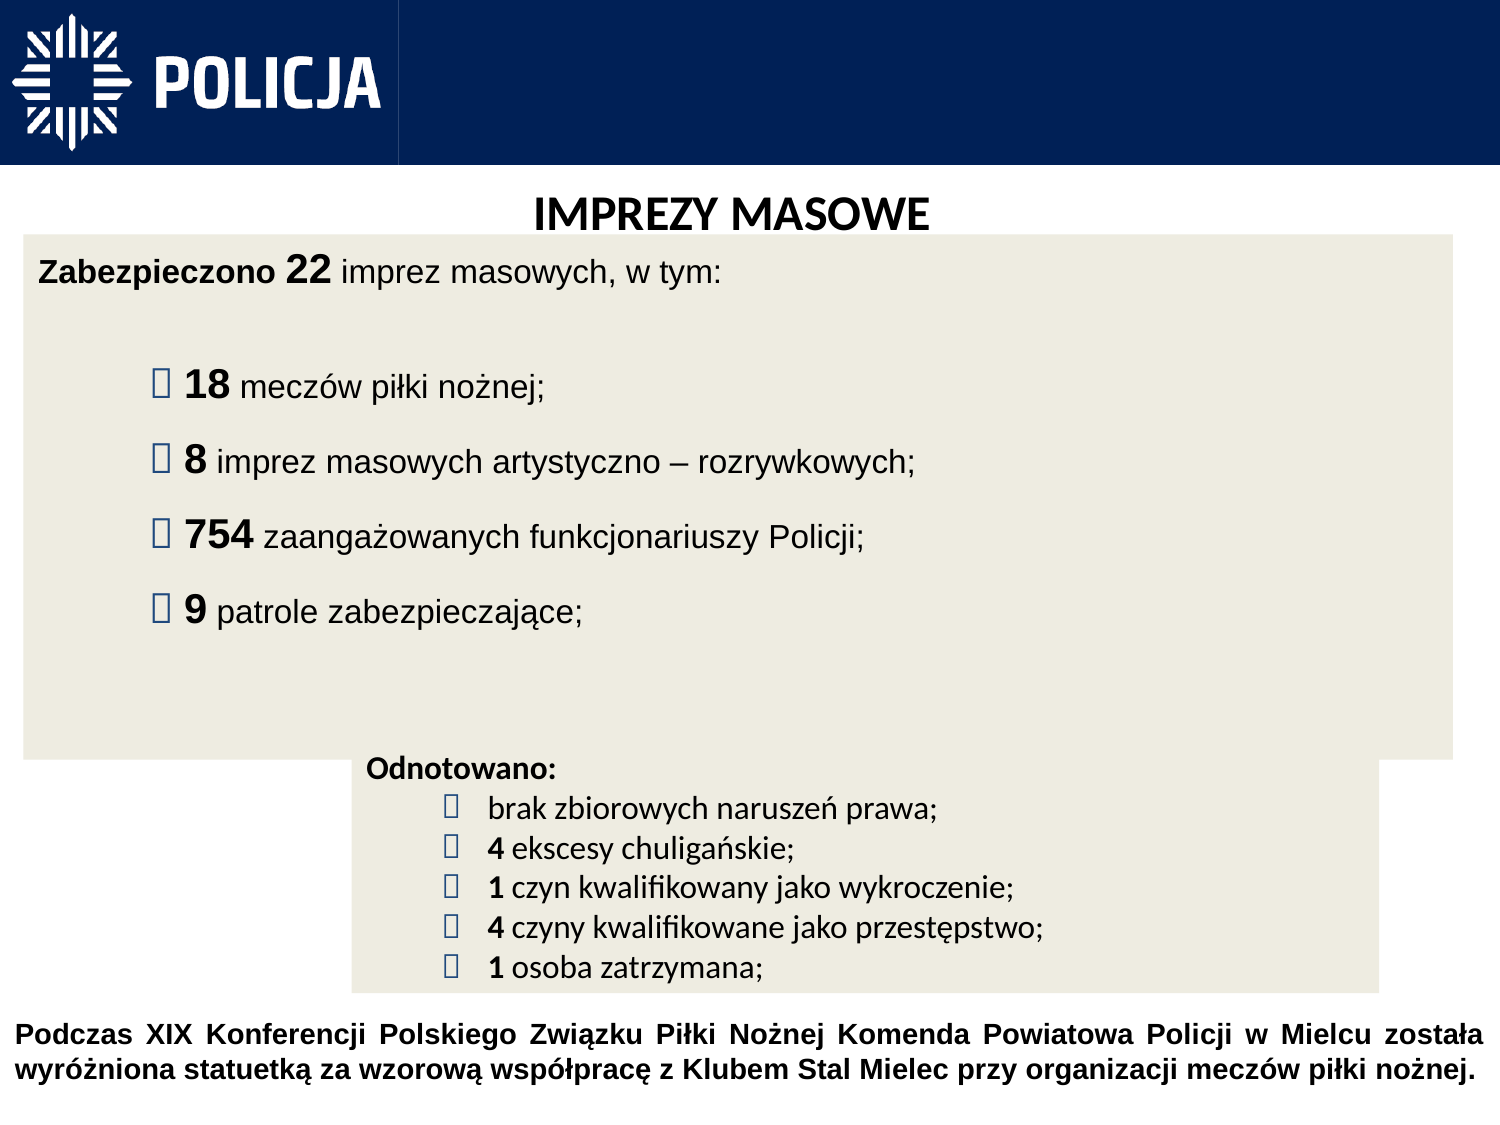

IMPREZY MASOWE
Zabezpieczono 22 imprez masowych, w tym:
18 meczów piłki nożnej;
8 imprez masowych artystyczno – rozrywkowych;
754 zaangażowanych funkcjonariuszy Policji;
9 patrole zabezpieczające;
Odnotowano:
brak zbiorowych naruszeń prawa;
4 ekscesy chuligańskie;
1 czyn kwalifikowany jako wykroczenie;
4 czyny kwalifikowane jako przestępstwo;
1 osoba zatrzymana;
Podczas XIX Konferencji Polskiego Związku Piłki Nożnej Komenda Powiatowa Policji w Mielcu została wyróżniona statuetką za wzorową współpracę z Klubem Stal Mielec przy organizacji meczów piłki nożnej.